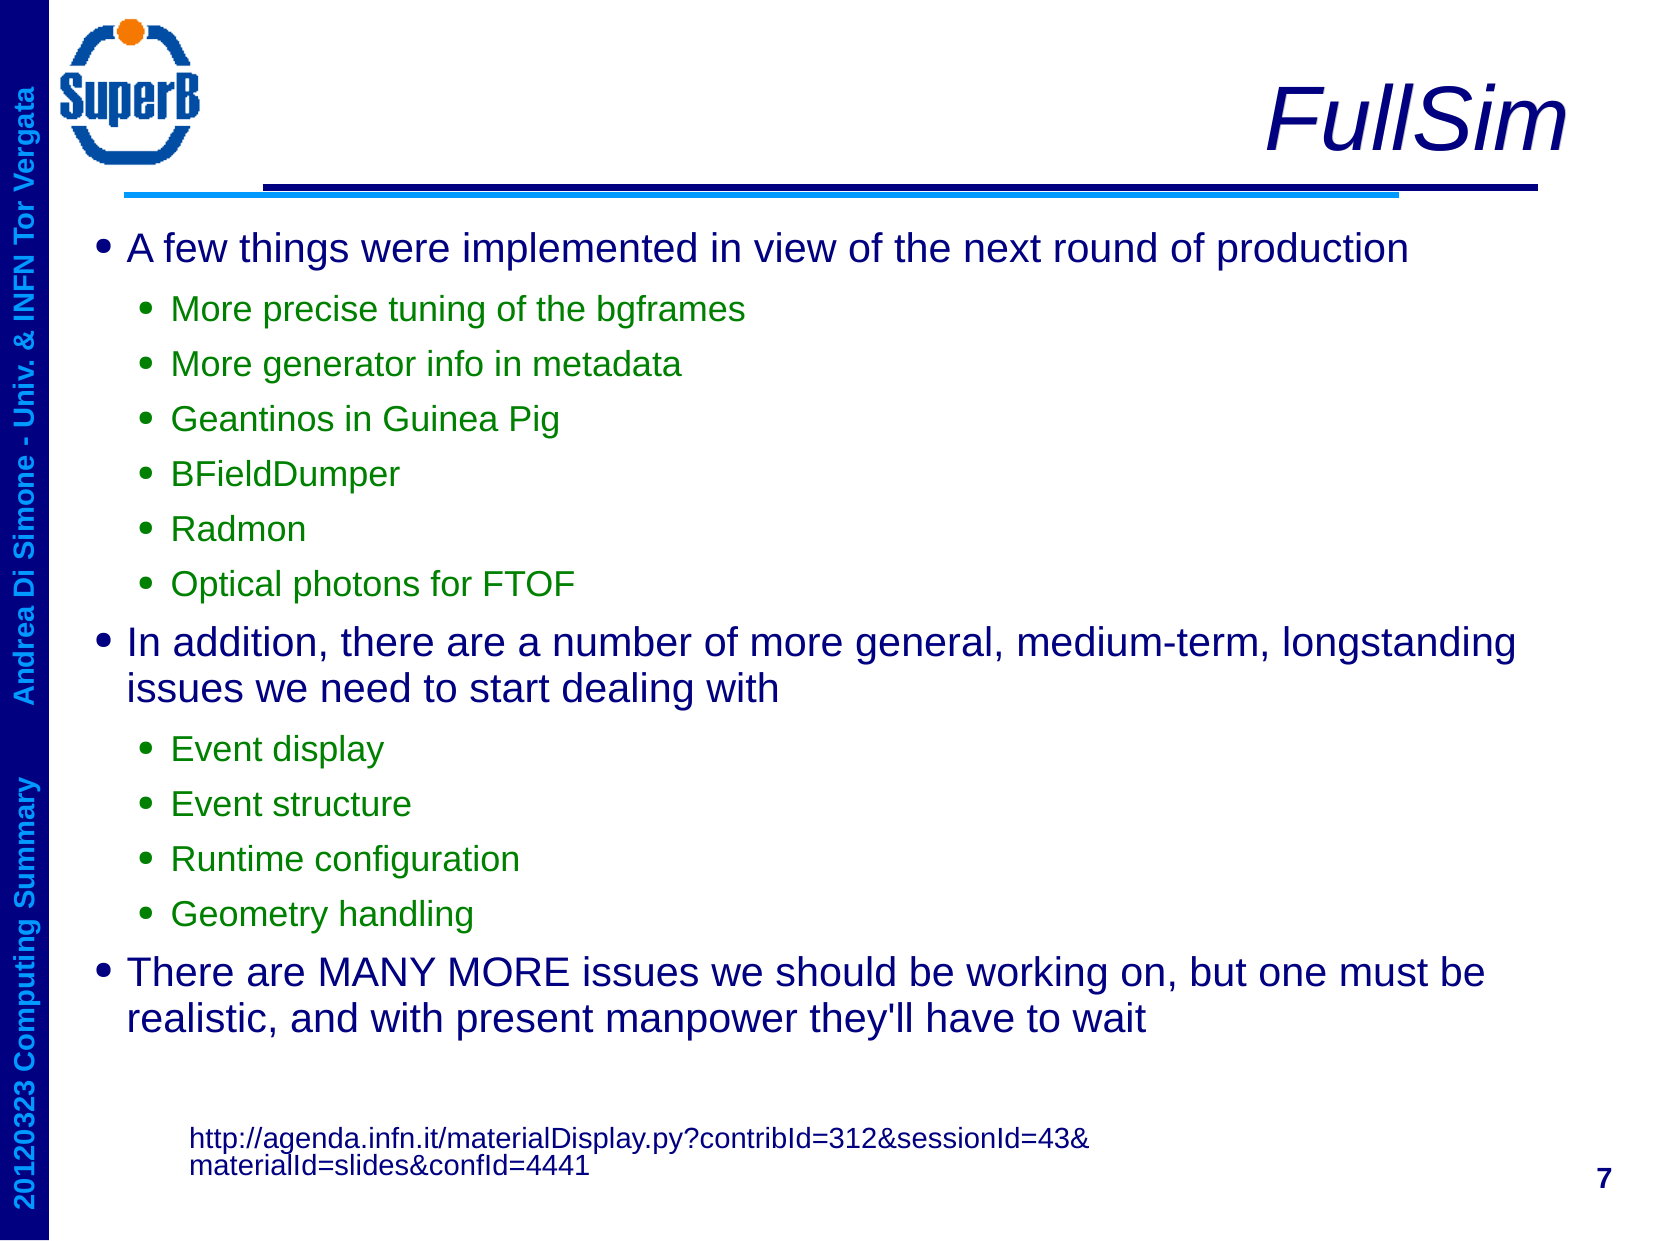

# FullSim
A few things were implemented in view of the next round of production
More precise tuning of the bgframes
More generator info in metadata
Geantinos in Guinea Pig
BFieldDumper
Radmon
Optical photons for FTOF
In addition, there are a number of more general, medium-term, longstanding issues we need to start dealing with
Event display
Event structure
Runtime configuration
Geometry handling
There are MANY MORE issues we should be working on, but one must be realistic, and with present manpower they'll have to wait
Andrea Di Simone - Univ. & INFN Tor Vergata
20120323 Computing Summary
http://agenda.infn.it/materialDisplay.py?contribId=312&sessionId=43&materialId=slides&confId=4441
7